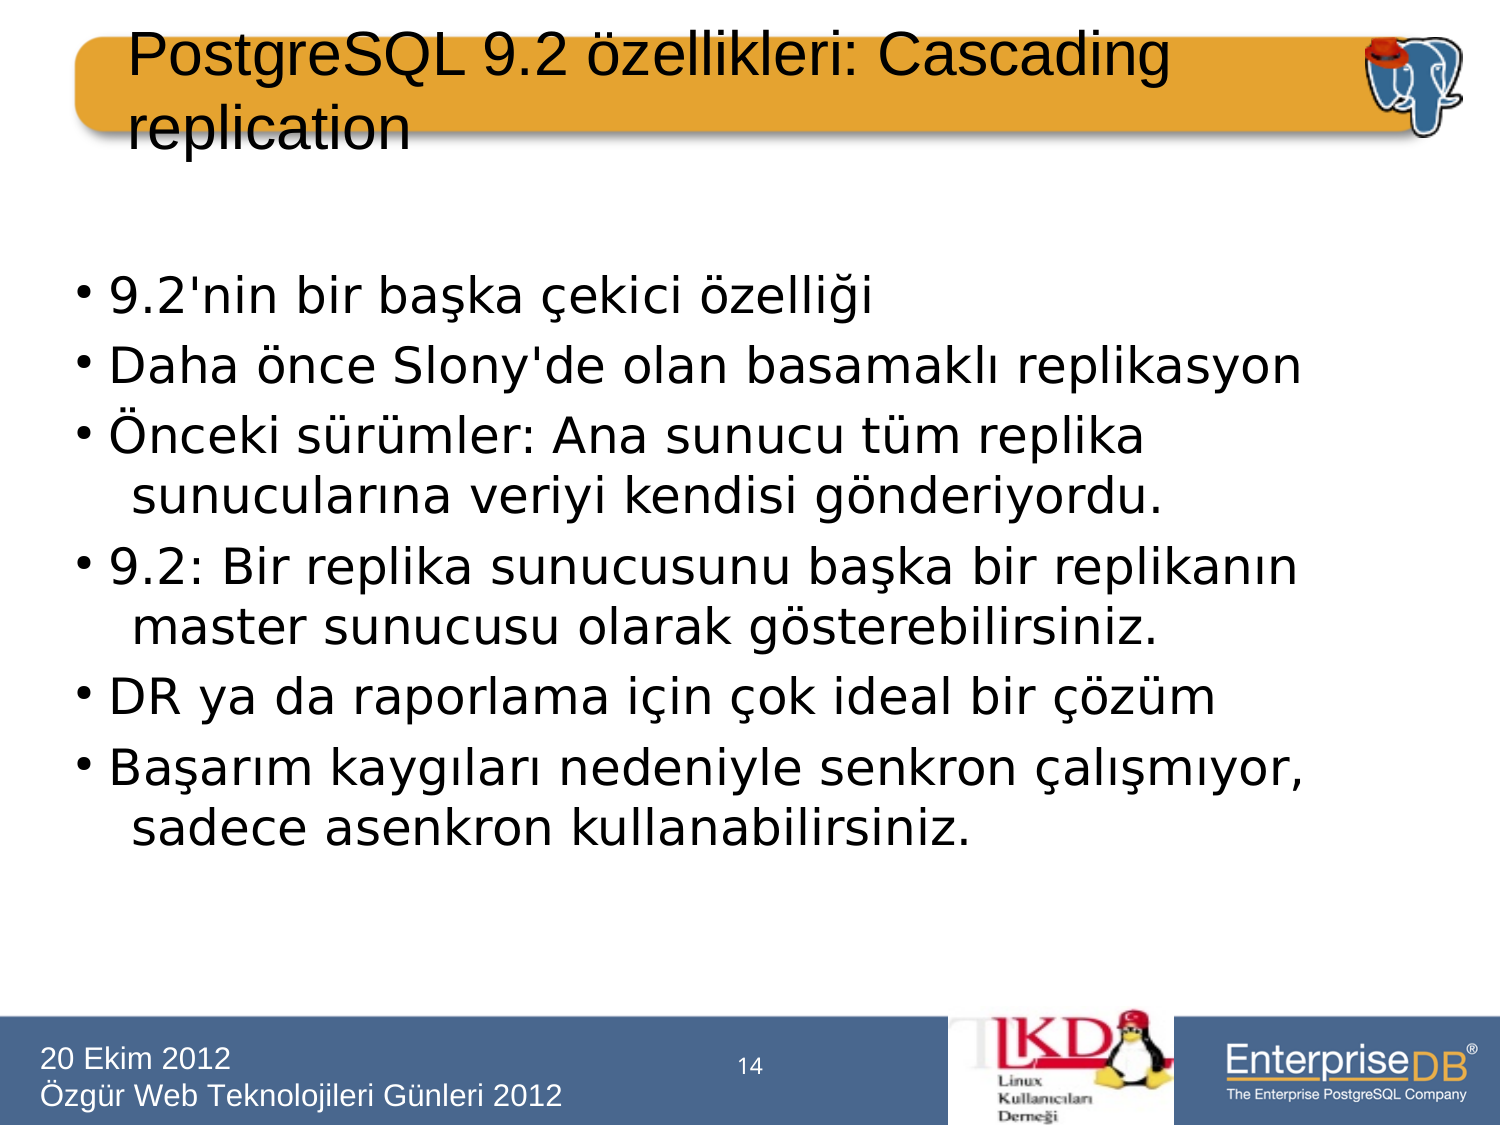

# PostgreSQL 9.2 özellikleri: Cascading replication
 9.2'nin bir başka çekici özelliği
 Daha önce Slony'de olan basamaklı replikasyon
 Önceki sürümler: Ana sunucu tüm replika sunucularına veriyi kendisi gönderiyordu.
 9.2: Bir replika sunucusunu başka bir replikanın master sunucusu olarak gösterebilirsiniz.
 DR ya da raporlama için çok ideal bir çözüm
 Başarım kaygıları nedeniyle senkron çalışmıyor, sadece asenkron kullanabilirsiniz.